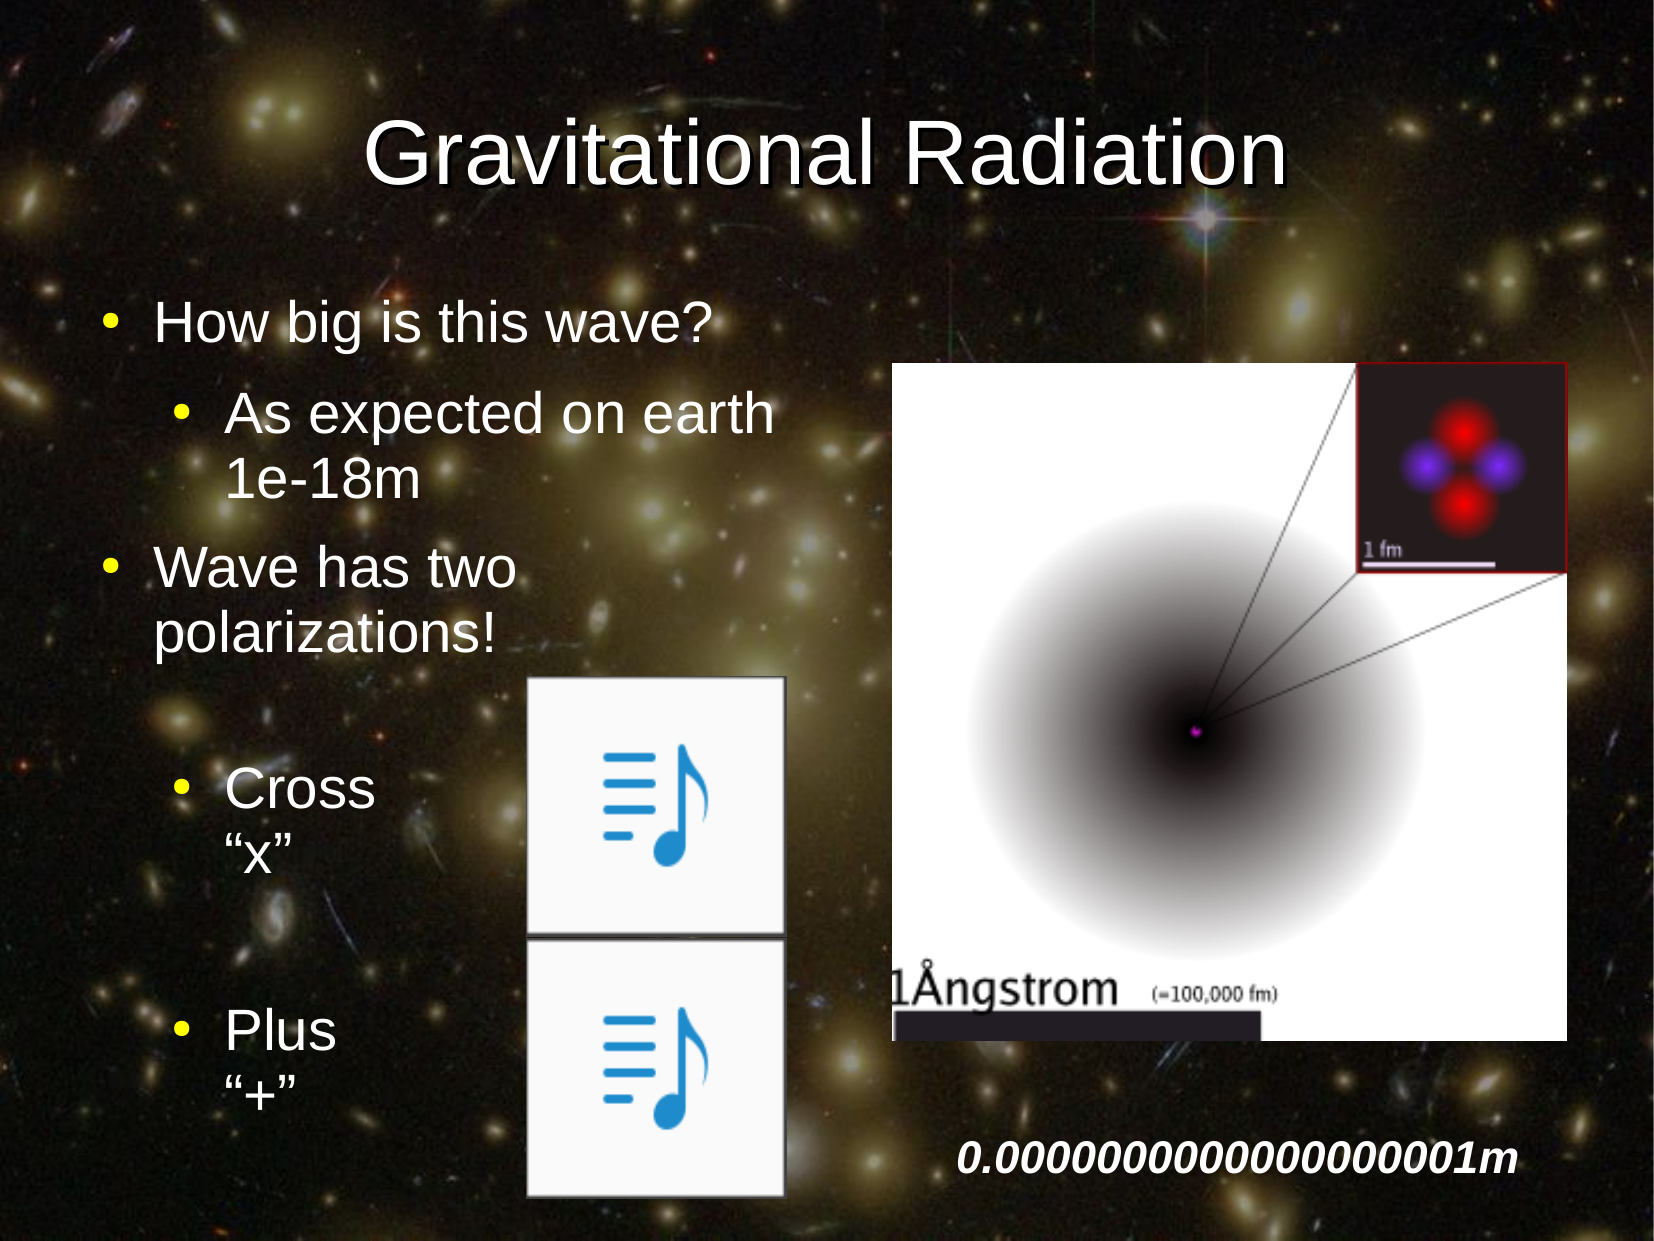

# Gravitational Radiation
How big is this wave?
As expected on earth 1e-18m
Wave has two polarizations!
Cross
“x”
Plus
“+”
0.0000000000000000001m